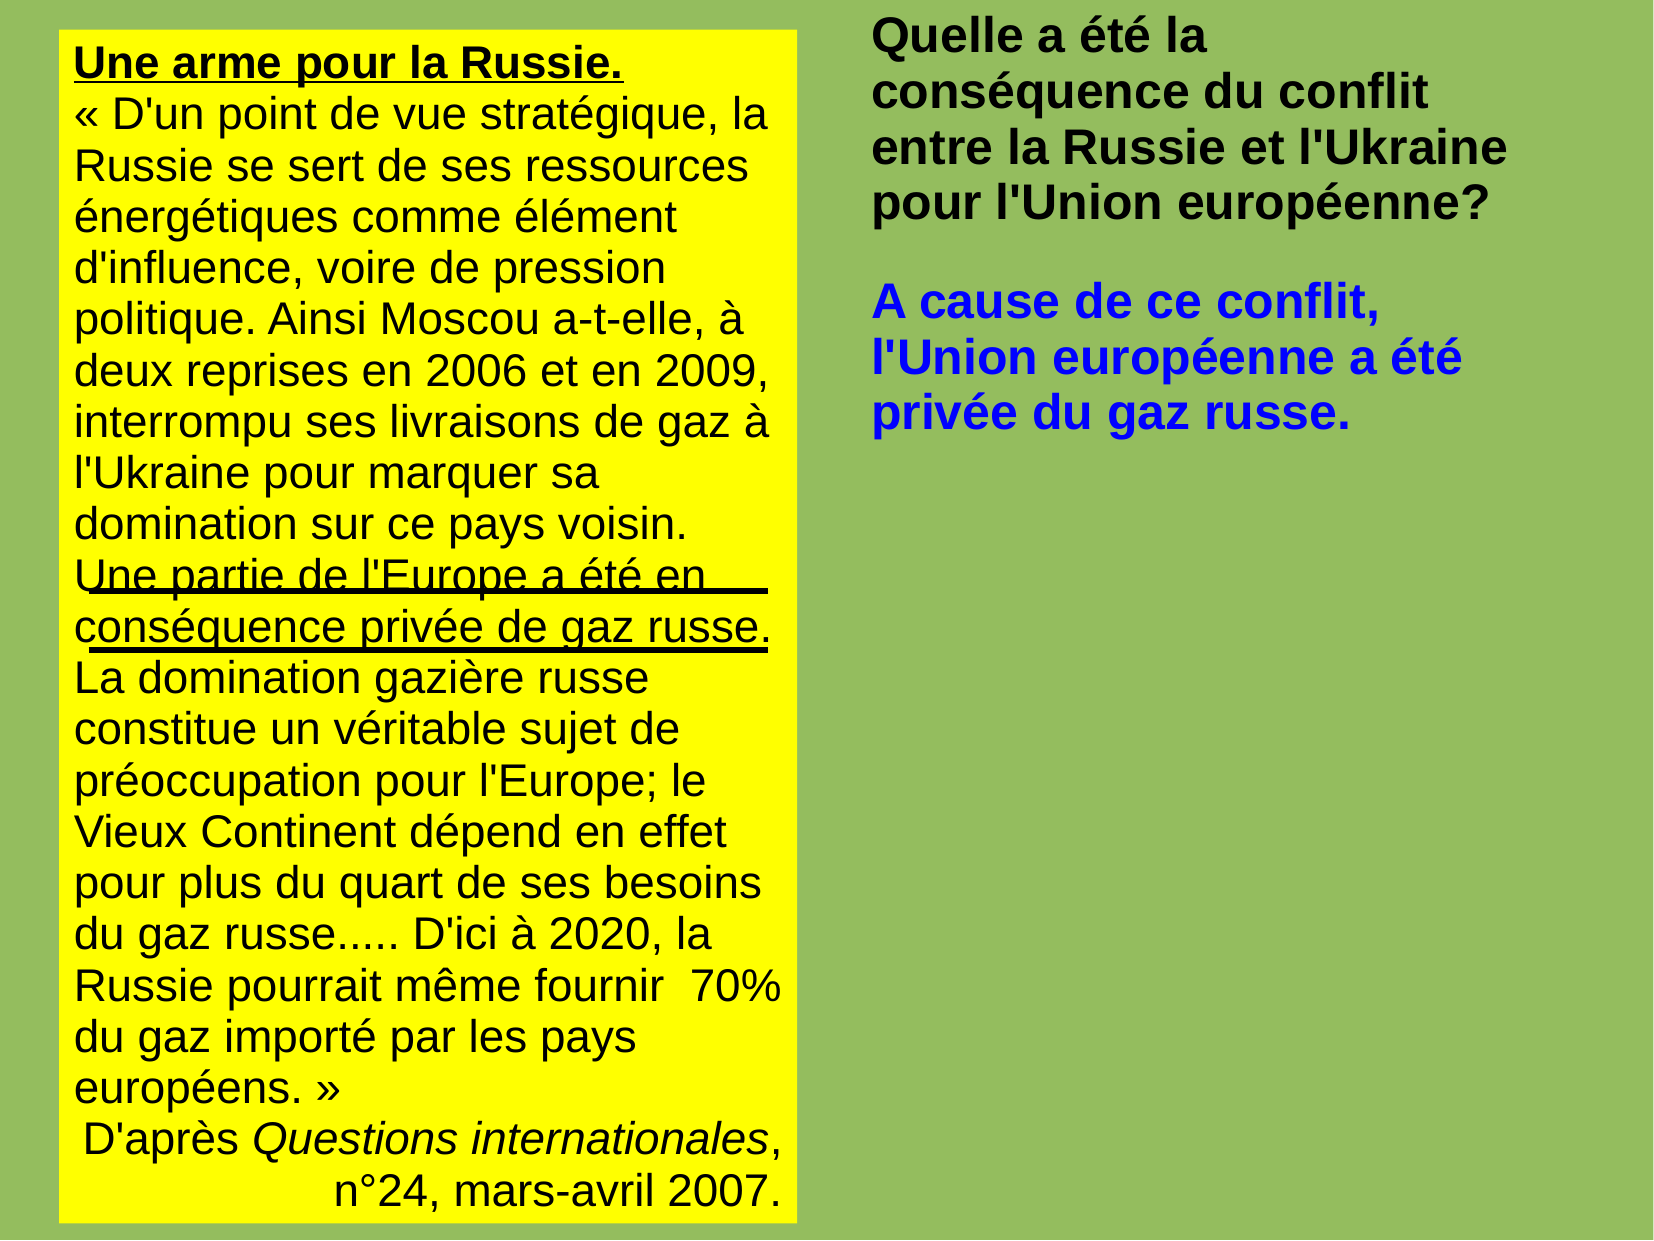

Quelle a été la conséquence du conflit entre la Russie et l'Ukraine pour l'Union européenne?
Une arme pour la Russie.
« D'un point de vue stratégique, la Russie se sert de ses ressources énergétiques comme élément d'influence, voire de pression politique. Ainsi Moscou a-t-elle, à deux reprises en 2006 et en 2009, interrompu ses livraisons de gaz à l'Ukraine pour marquer sa domination sur ce pays voisin. Une partie de l'Europe a été en conséquence privée de gaz russe. La domination gazière russe constitue un véritable sujet de préoccupation pour l'Europe; le Vieux Continent dépend en effet pour plus du quart de ses besoins du gaz russe..... D'ici à 2020, la Russie pourrait même fournir 70% du gaz importé par les pays européens. »
D'après Questions internationales, n°24, mars-avril 2007.
A cause de ce conflit, l'Union européenne a été privée du gaz russe.